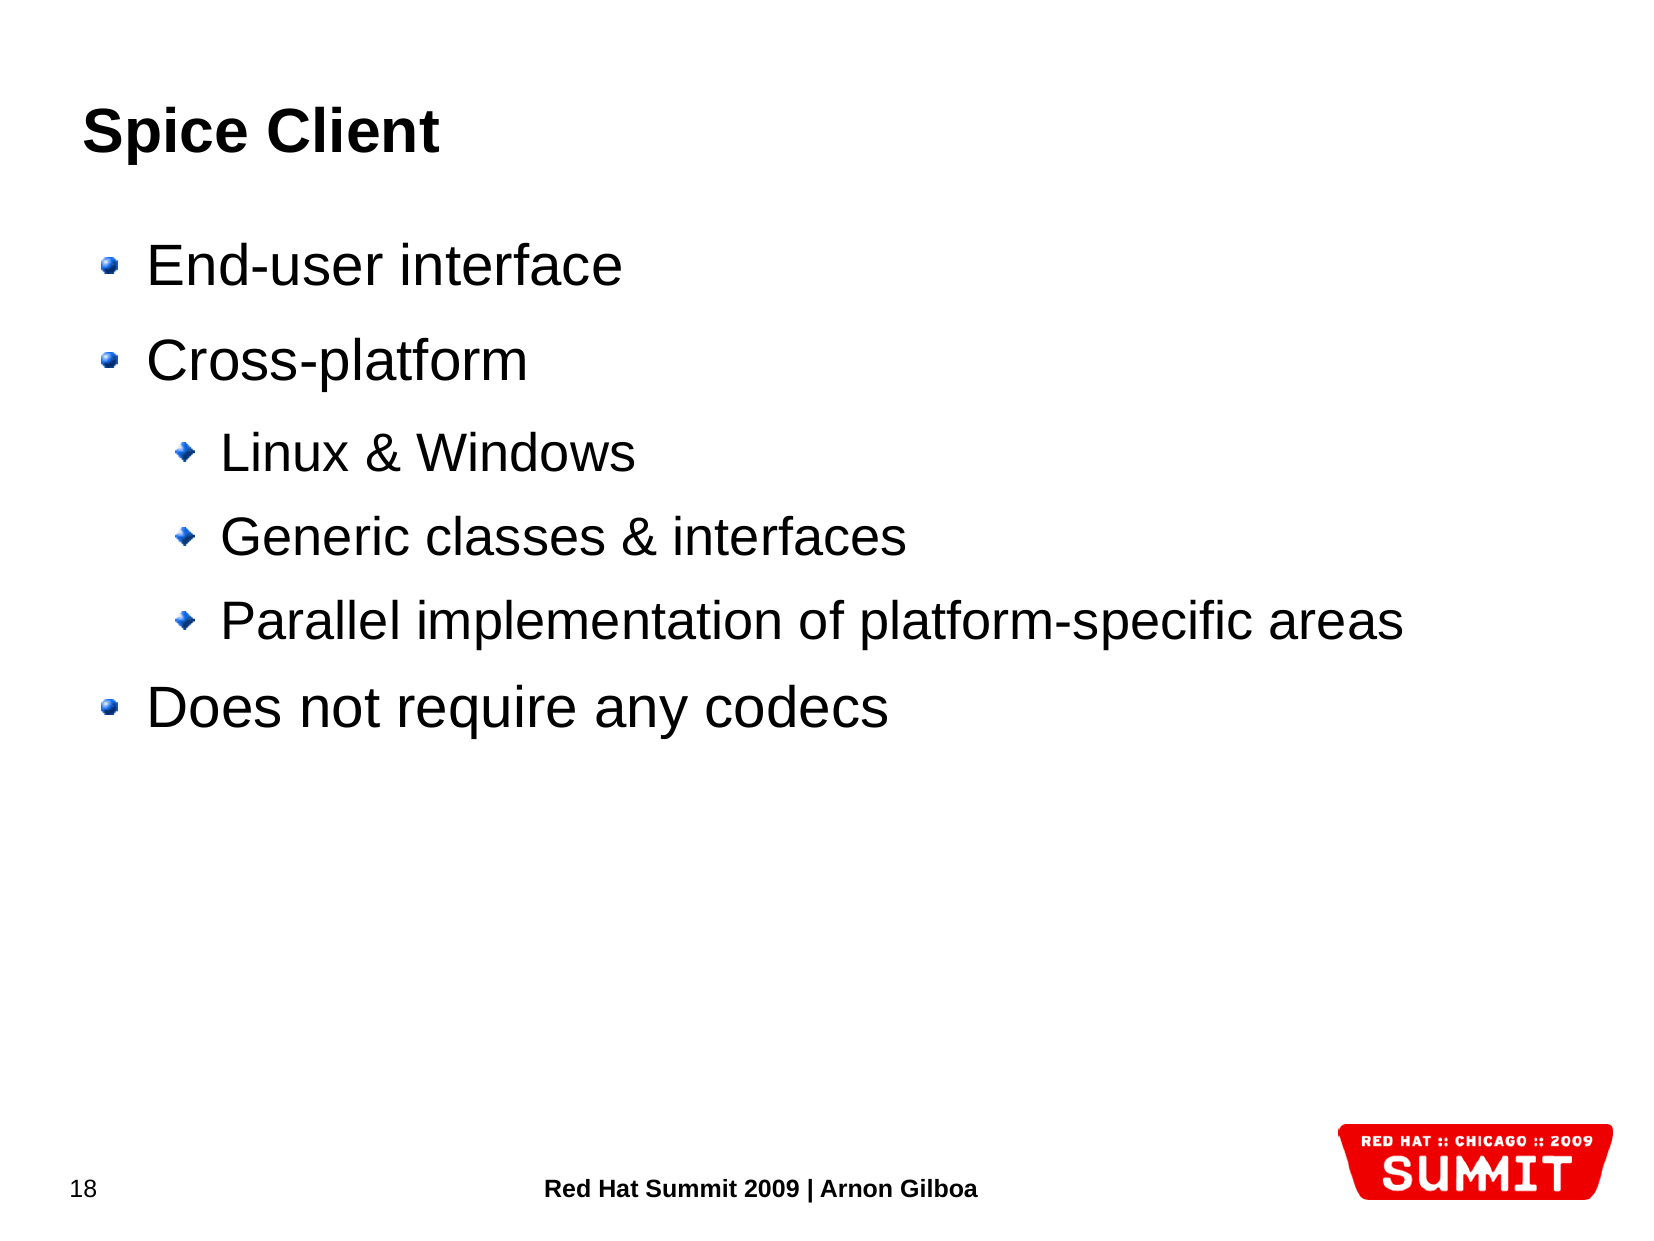

# Spice Client
End-user interface
Cross-platform
Linux & Windows
Generic classes & interfaces
Parallel implementation of platform-specific areas
Does not require any codecs